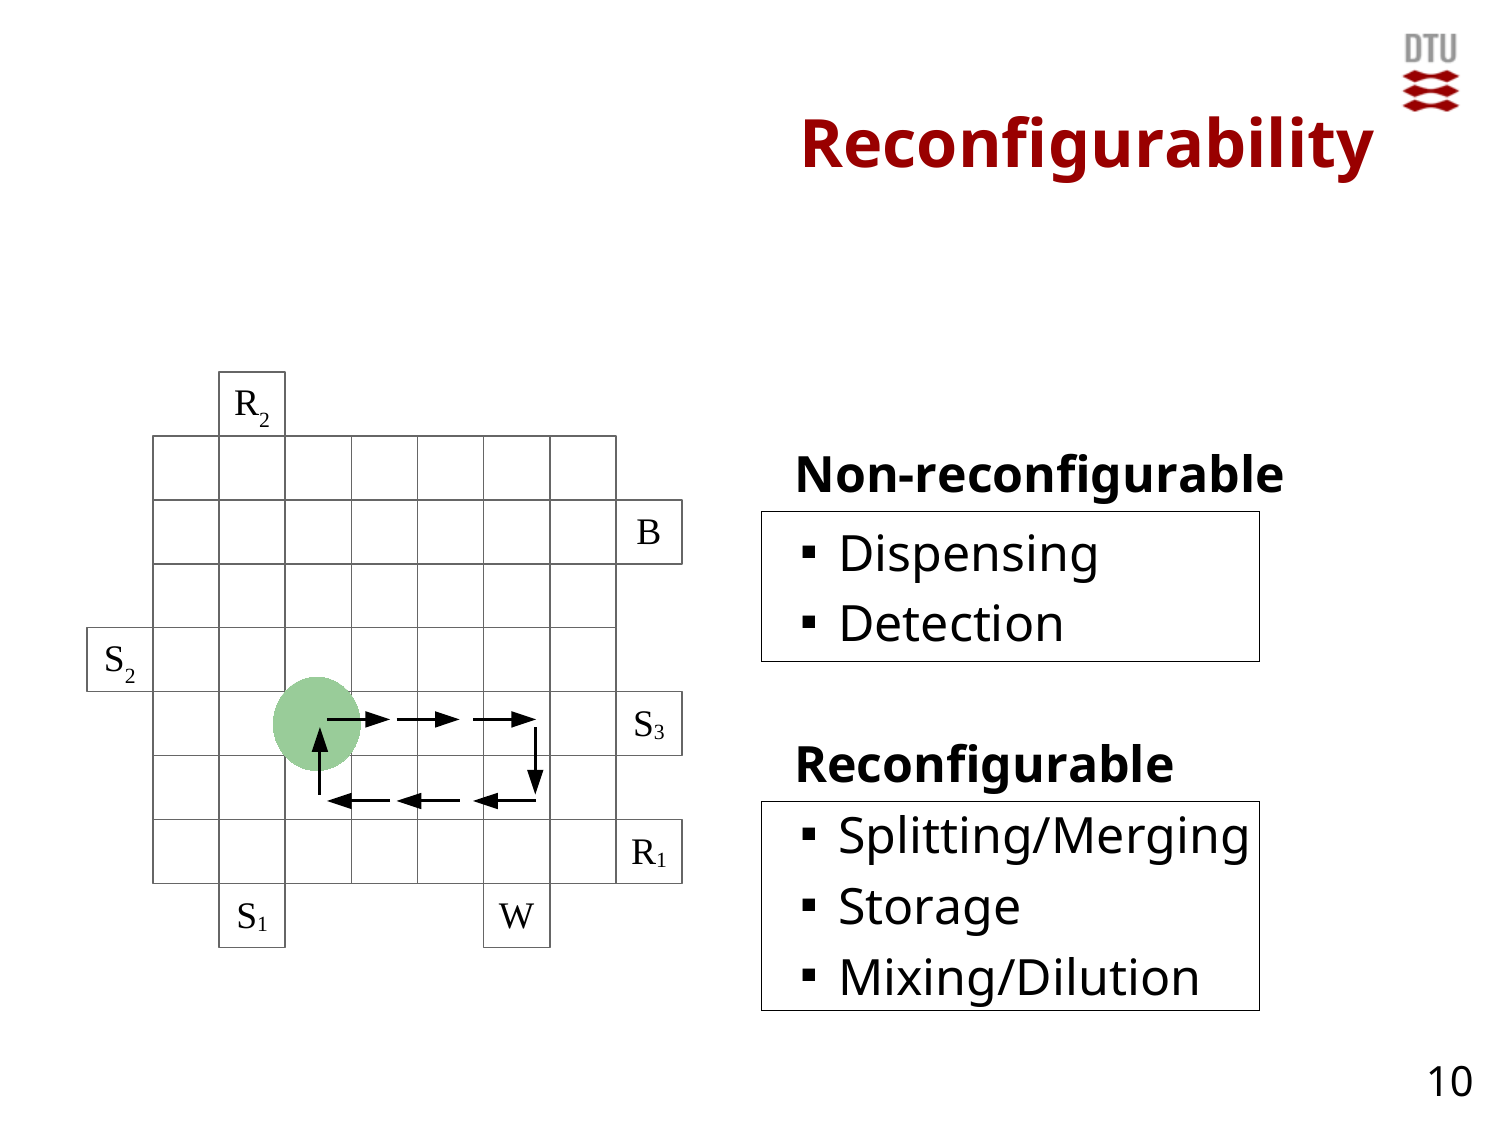

# Reconfigurability
R2
B
S2
S3
R1
S1
W
Non-reconfigurable
Dispensing
Detection
Splitting/Merging
Storage
Mixing/Dilution
Reconfigurable